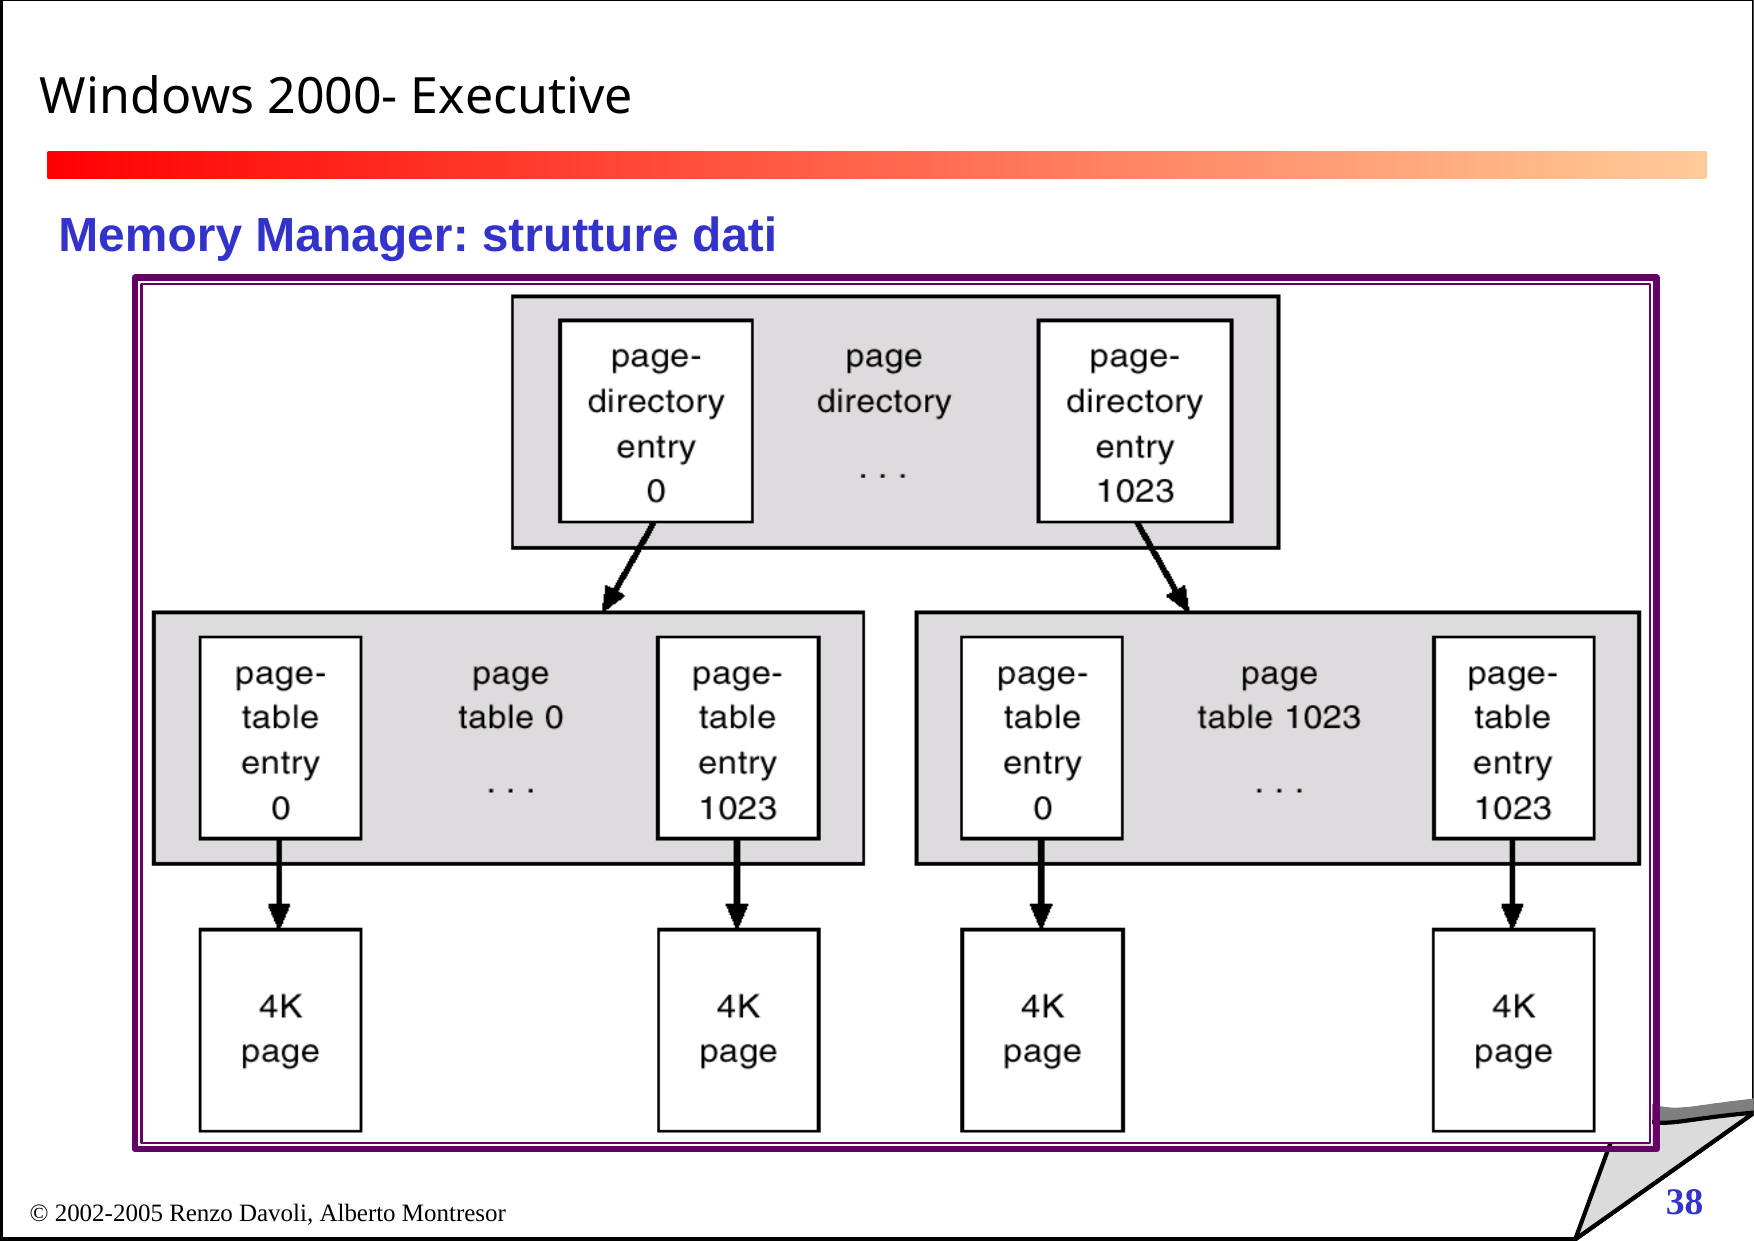

# Windows 2000- Executive
Memory Manager: strutture dati